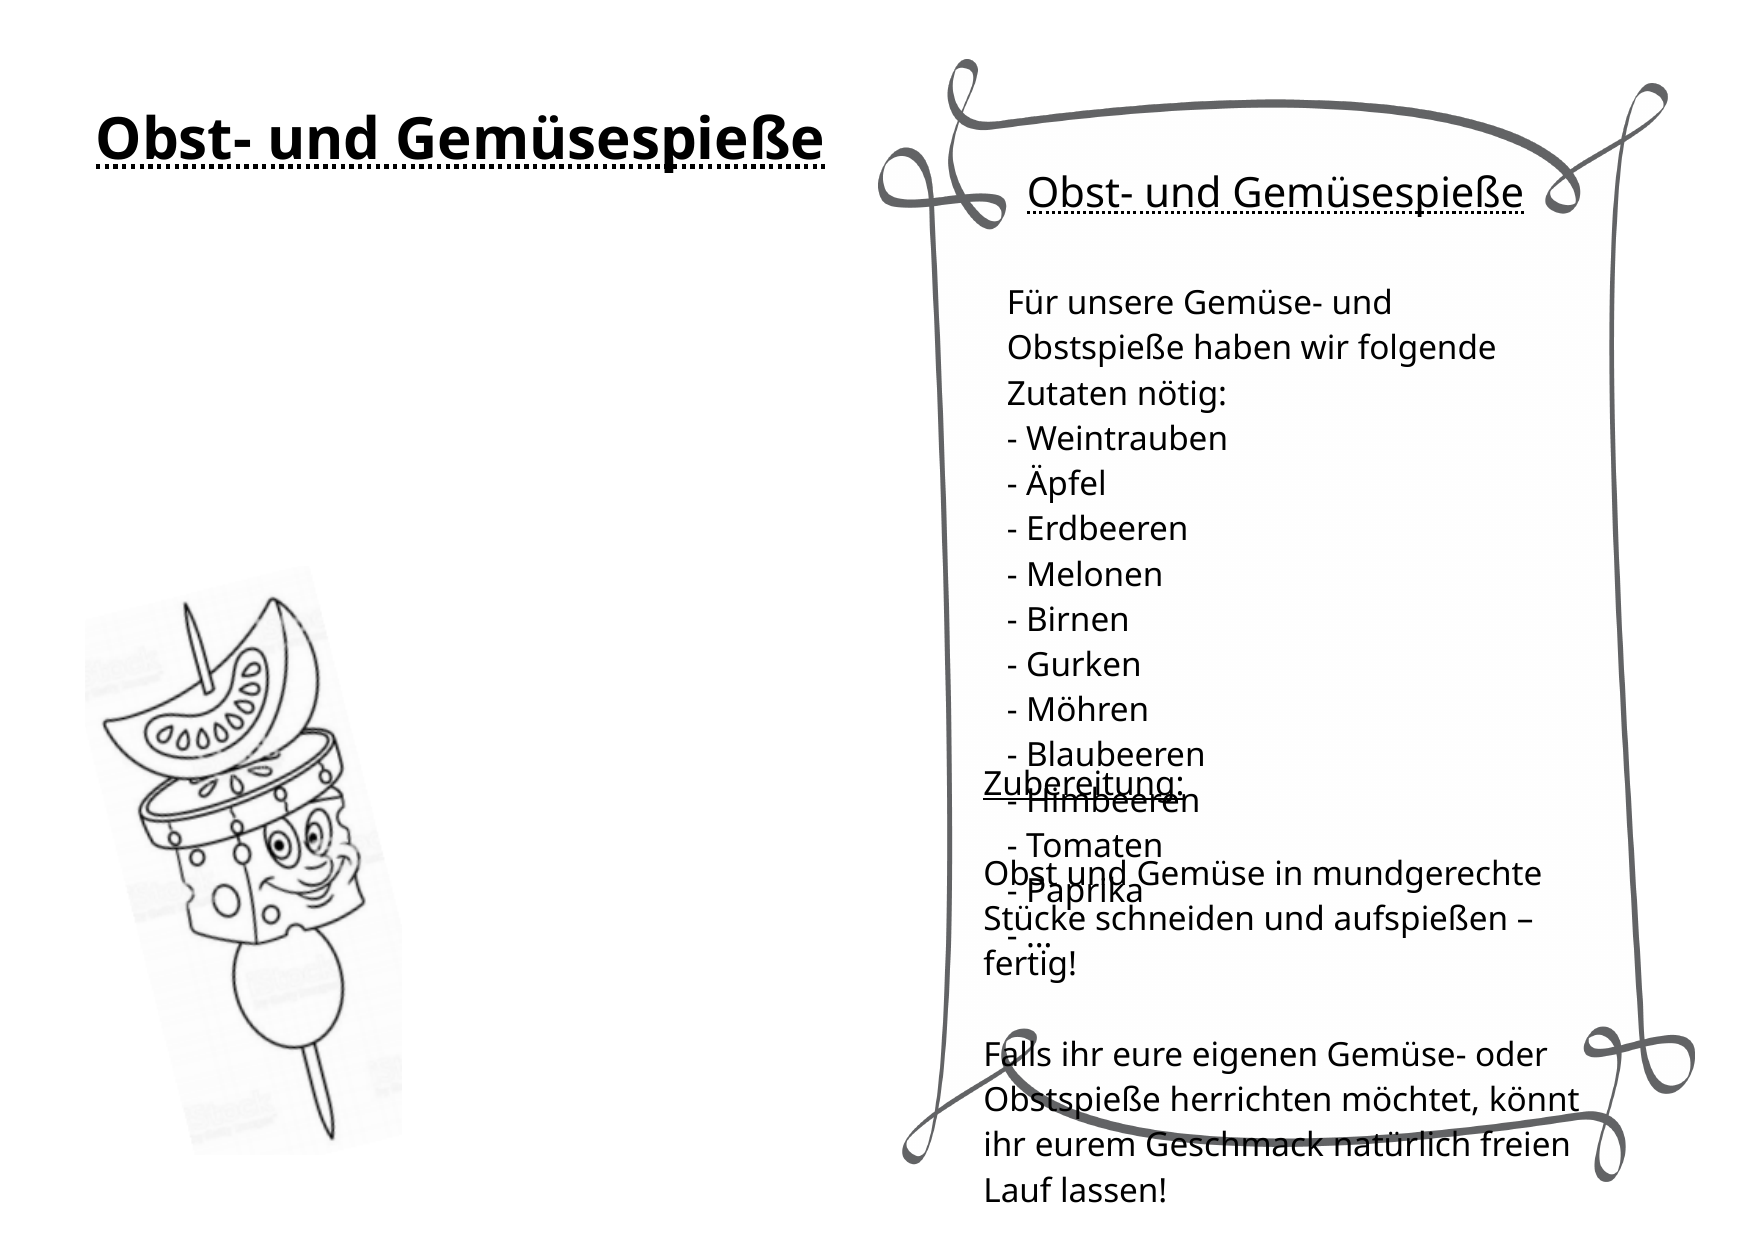

Obst- und Gemüsespieße
Obst- und Gemüsespieße
Für unsere Gemüse- und Obstspieße haben wir folgende Zutaten nötig:
- Weintrauben
- Äpfel
- Erdbeeren
- Melonen
- Birnen
- Gurken
- Möhren
- Blaubeeren
- Himbeeren
- Tomaten
- Paprika
- …
Zubereitung:
Obst und Gemüse in mundgerechte Stücke schneiden und aufspießen – fertig!
Falls ihr eure eigenen Gemüse- oder Obstspieße herrichten möchtet, könnt ihr eurem Geschmack natürlich freien Lauf lassen!